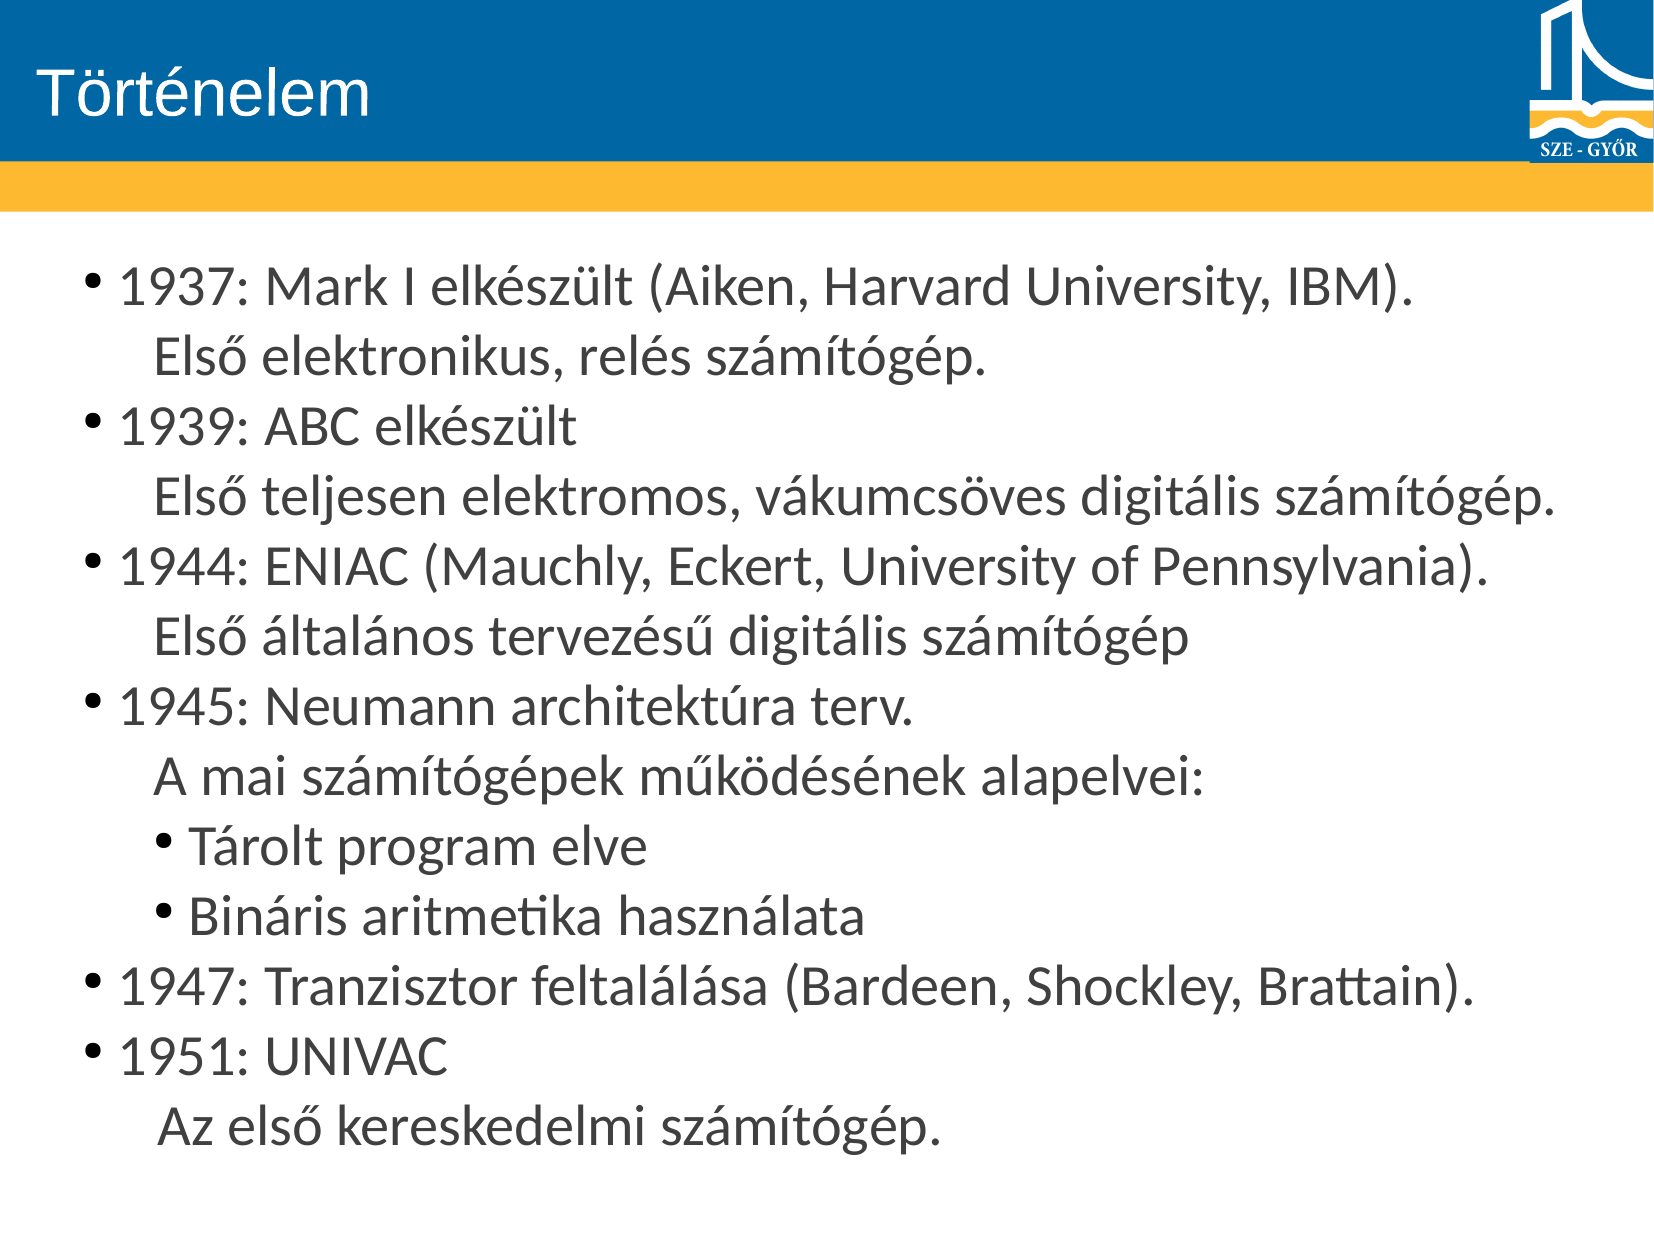

Történelem
1937: Mark I elkészült (Aiken, Harvard University, IBM).
Első elektronikus, relés számítógép.
1939: ABC elkészült
Első teljesen elektromos, vákumcsöves digitális számítógép.
1944: ENIAC (Mauchly, Eckert, University of Pennsylvania).
Első általános tervezésű digitális számítógép
1945: Neumann architektúra terv.
A mai számítógépek működésének alapelvei:
Tárolt program elve
Bináris aritmetika használata
1947: Tranzisztor feltalálása (Bardeen, Shockley, Brattain).
1951: UNIVAC
 Az első kereskedelmi számítógép.